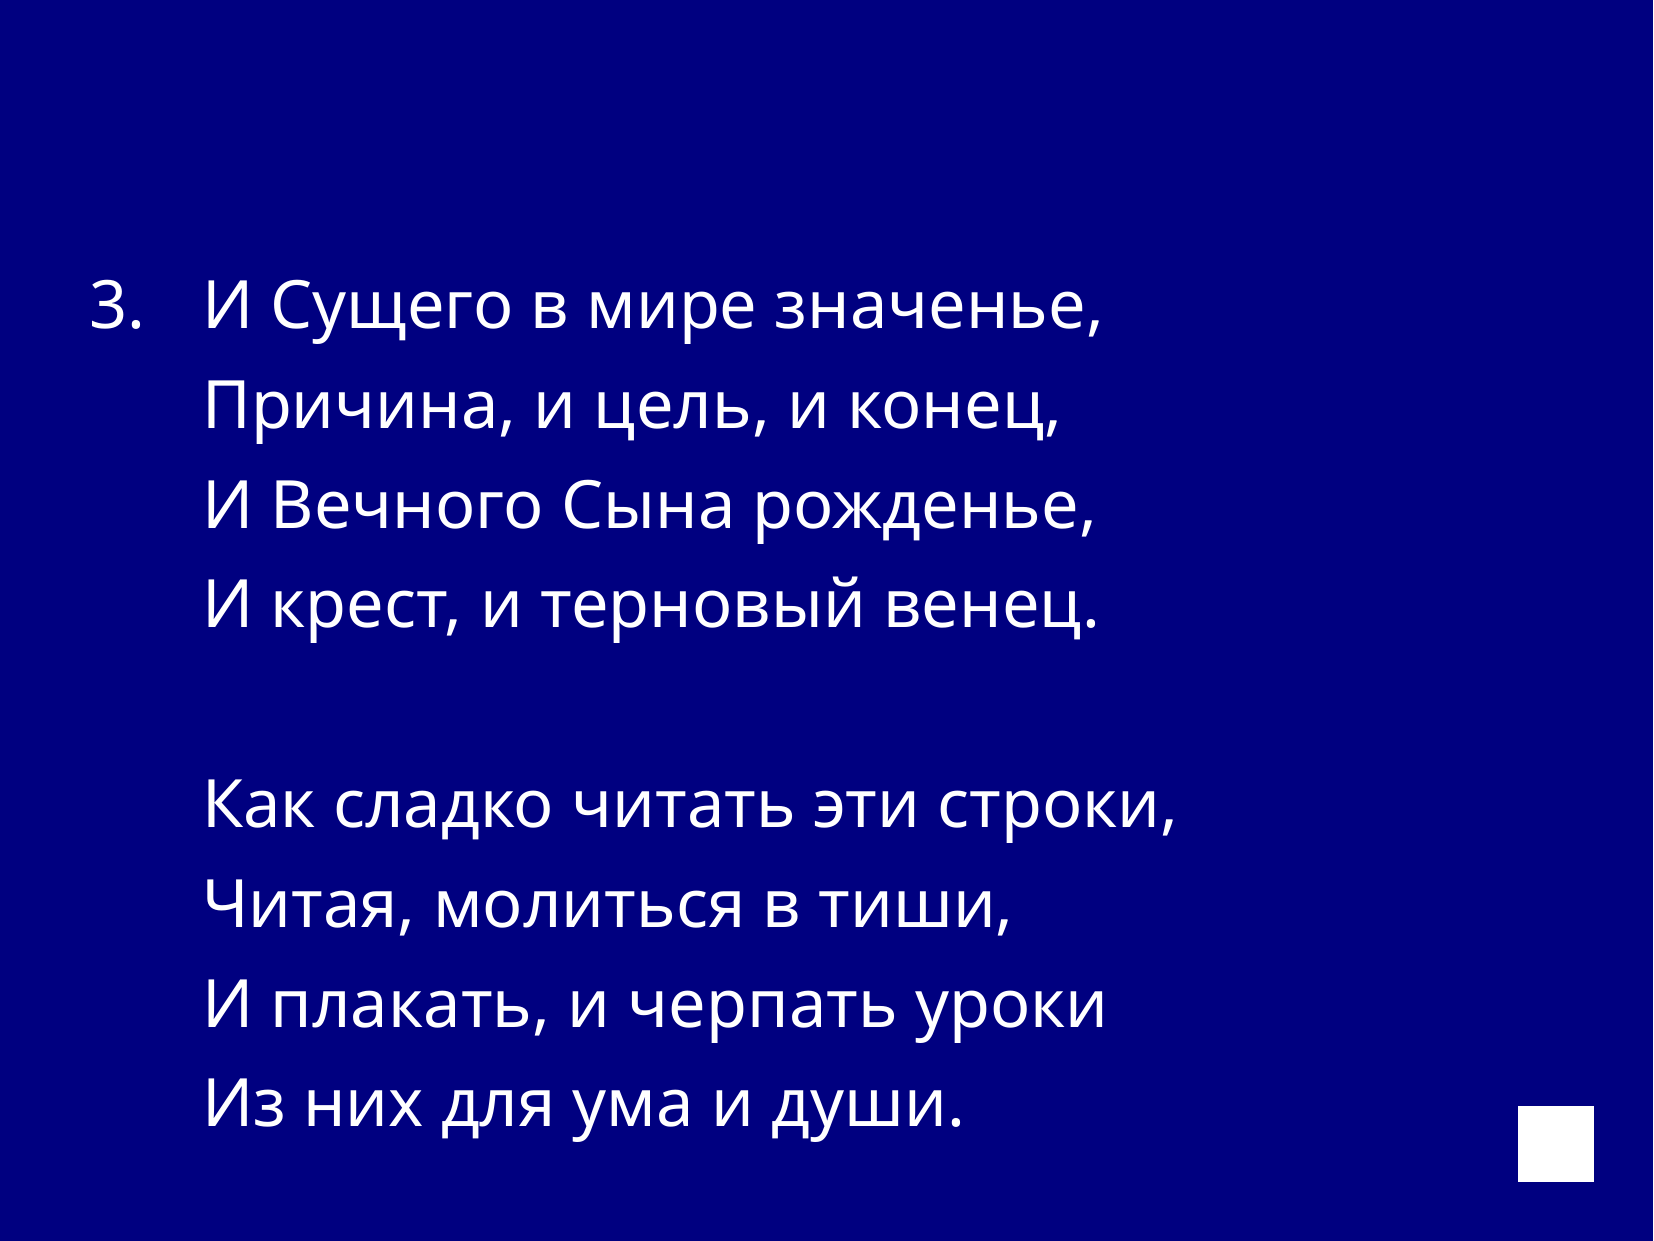

3.	И Сущего в мире значенье,
	Причина, и цель, и конец,
	И Вечного Сына рожденье,
	И крест, и терновый венец.
	Как сладко читать эти строки,
	Читая, молиться в тиши,
	И плакать, и черпать уроки
	Из них для ума и души.